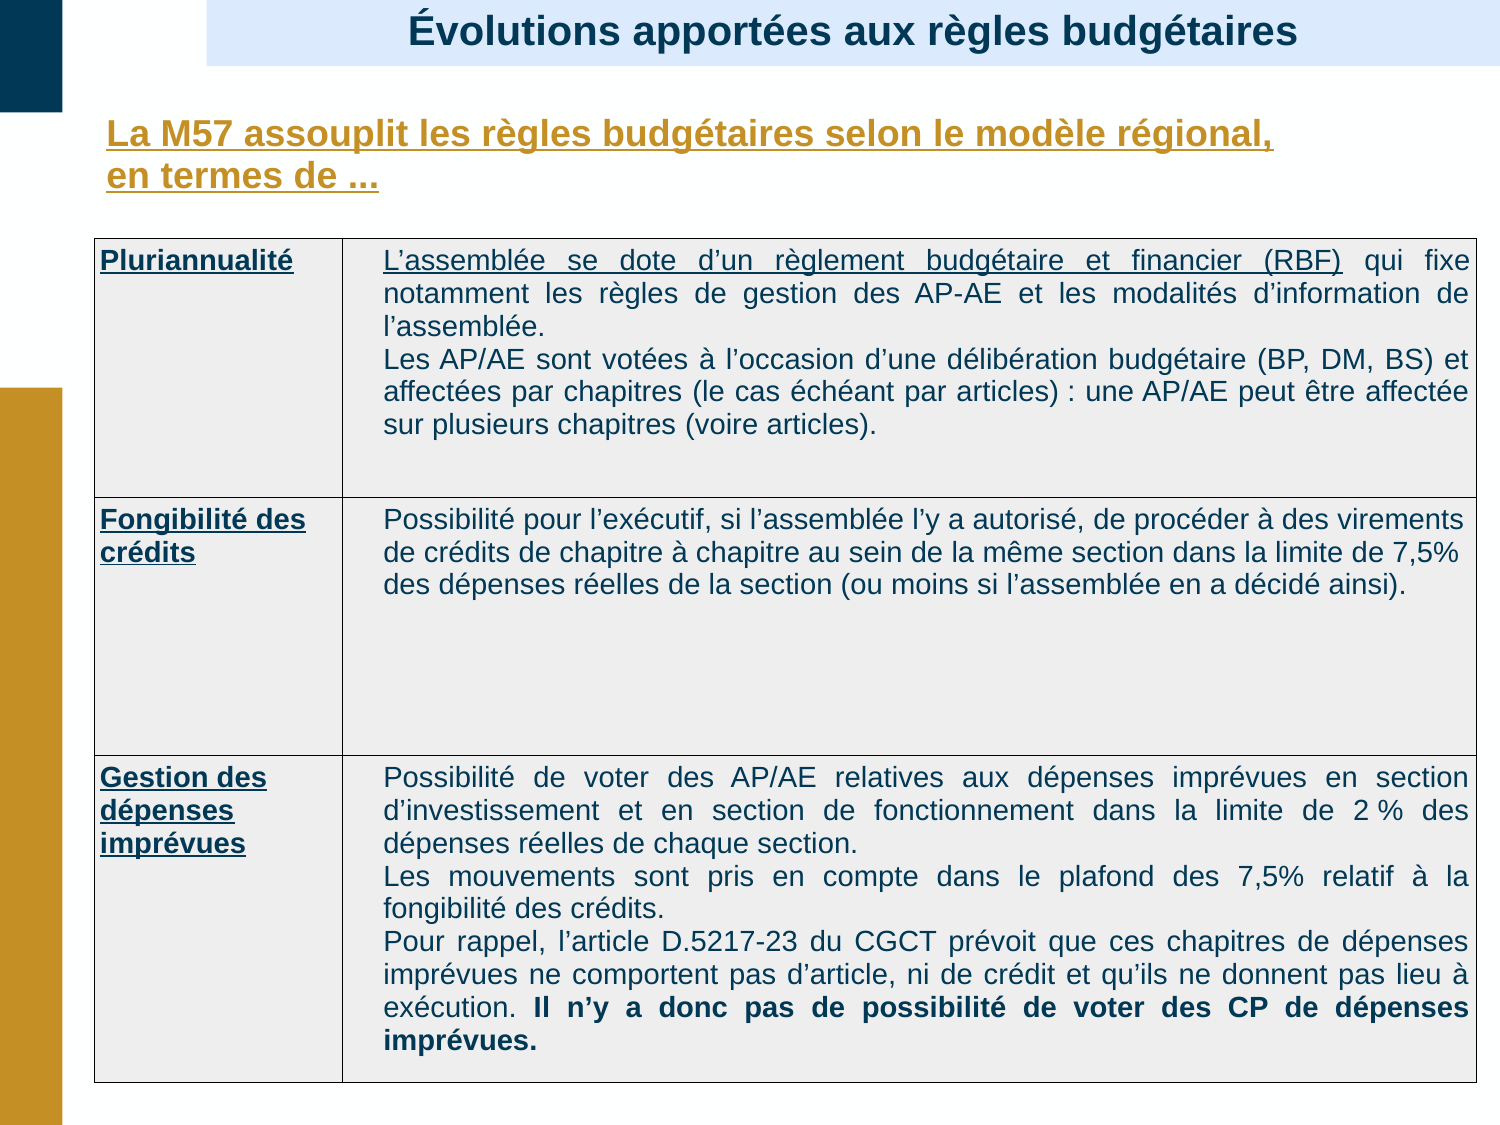

Évolutions apportées aux règles budgétaires
La M57 assouplit les règles budgétaires selon le modèle régional,
en termes de ...
| Pluriannualité | L’assemblée se dote d’un règlement budgétaire et financier (RBF) qui fixe notamment les règles de gestion des AP-AE et les modalités d’information de l’assemblée. Les AP/AE sont votées à l’occasion d’une délibération budgétaire (BP, DM, BS) et affectées par chapitres (le cas échéant par articles) : une AP/AE peut être affectée sur plusieurs chapitres (voire articles). |
| --- | --- |
| Fongibilité des crédits | Possibilité pour l’exécutif, si l’assemblée l’y a autorisé, de procéder à des virements de crédits de chapitre à chapitre au sein de la même section dans la limite de 7,5% des dépenses réelles de la section (ou moins si l’assemblée en a décidé ainsi). |
| Gestion des dépenses imprévues | Possibilité de voter des AP/AE relatives aux dépenses imprévues en section d’investissement et en section de fonctionnement dans la limite de 2 % des dépenses réelles de chaque section. Les mouvements sont pris en compte dans le plafond des 7,5% relatif à la fongibilité des crédits. Pour rappel, l’article D.5217-23 du CGCT prévoit que ces chapitres de dépenses imprévues ne comportent pas d’article, ni de crédit et qu’ils ne donnent pas lieu à exécution. Il n’y a donc pas de possibilité de voter des CP de dépenses imprévues. |
#